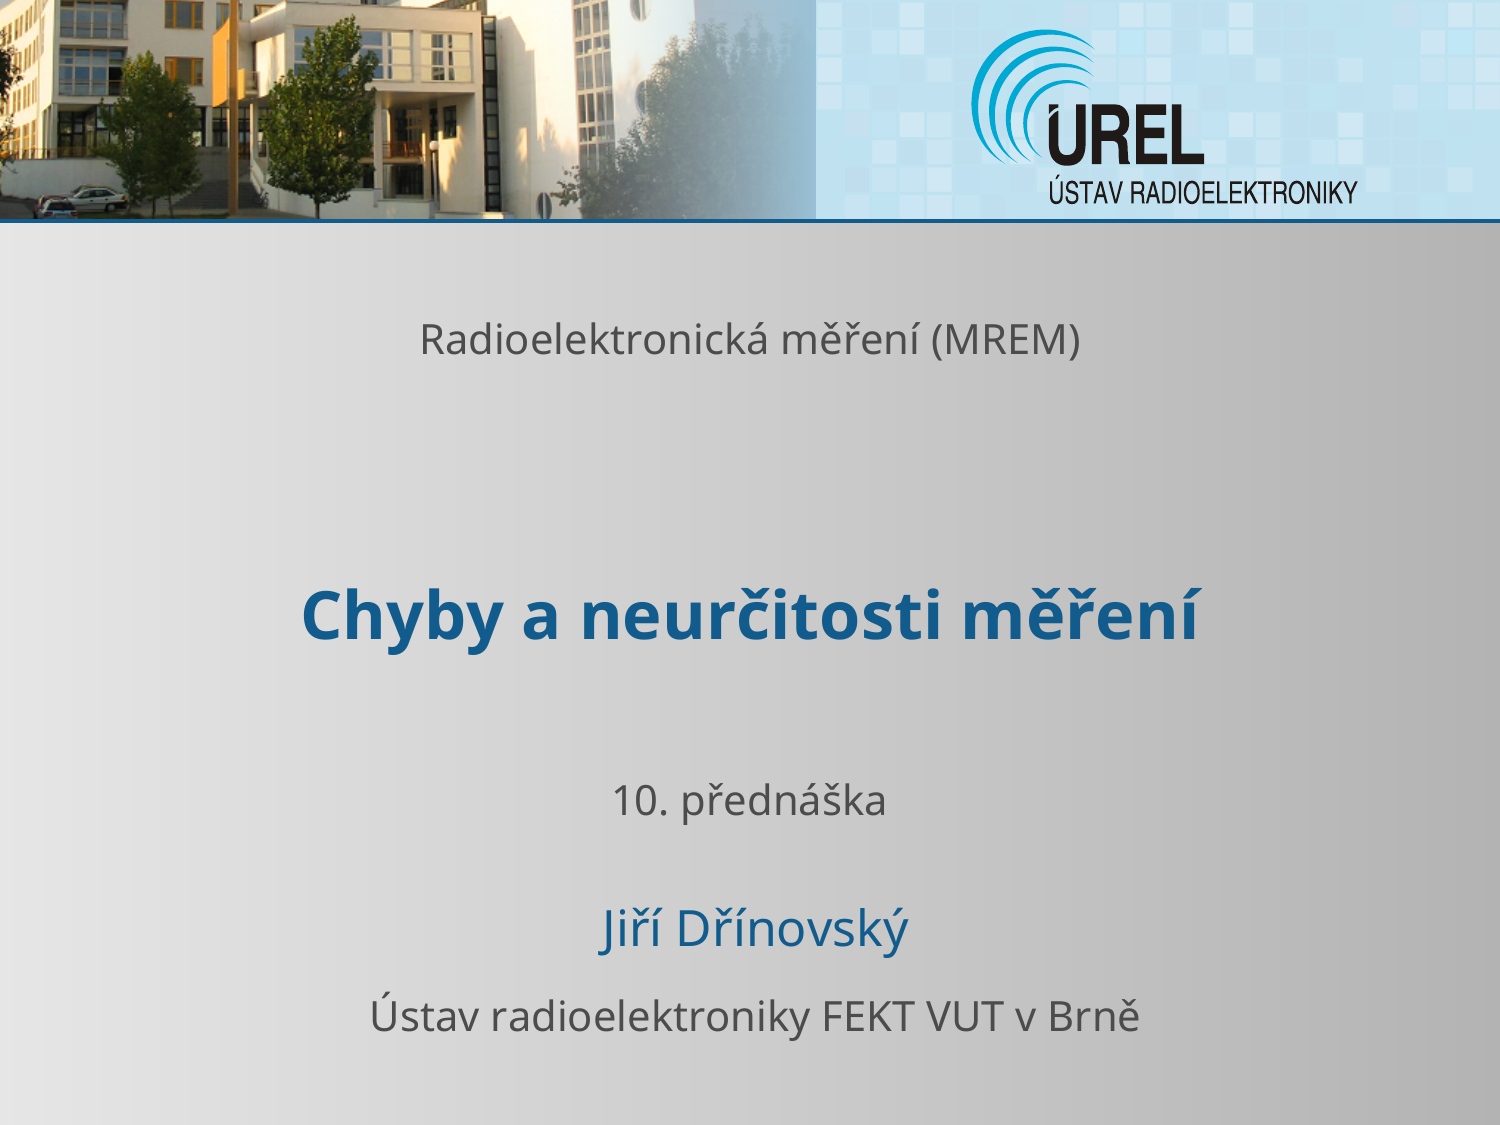

Radioelektronická měření (MREM)
Chyby a neurčitosti měření
10. přednáška
Jiří Dřínovský
Ústav radioelektroniky FEKT VUT v Brně